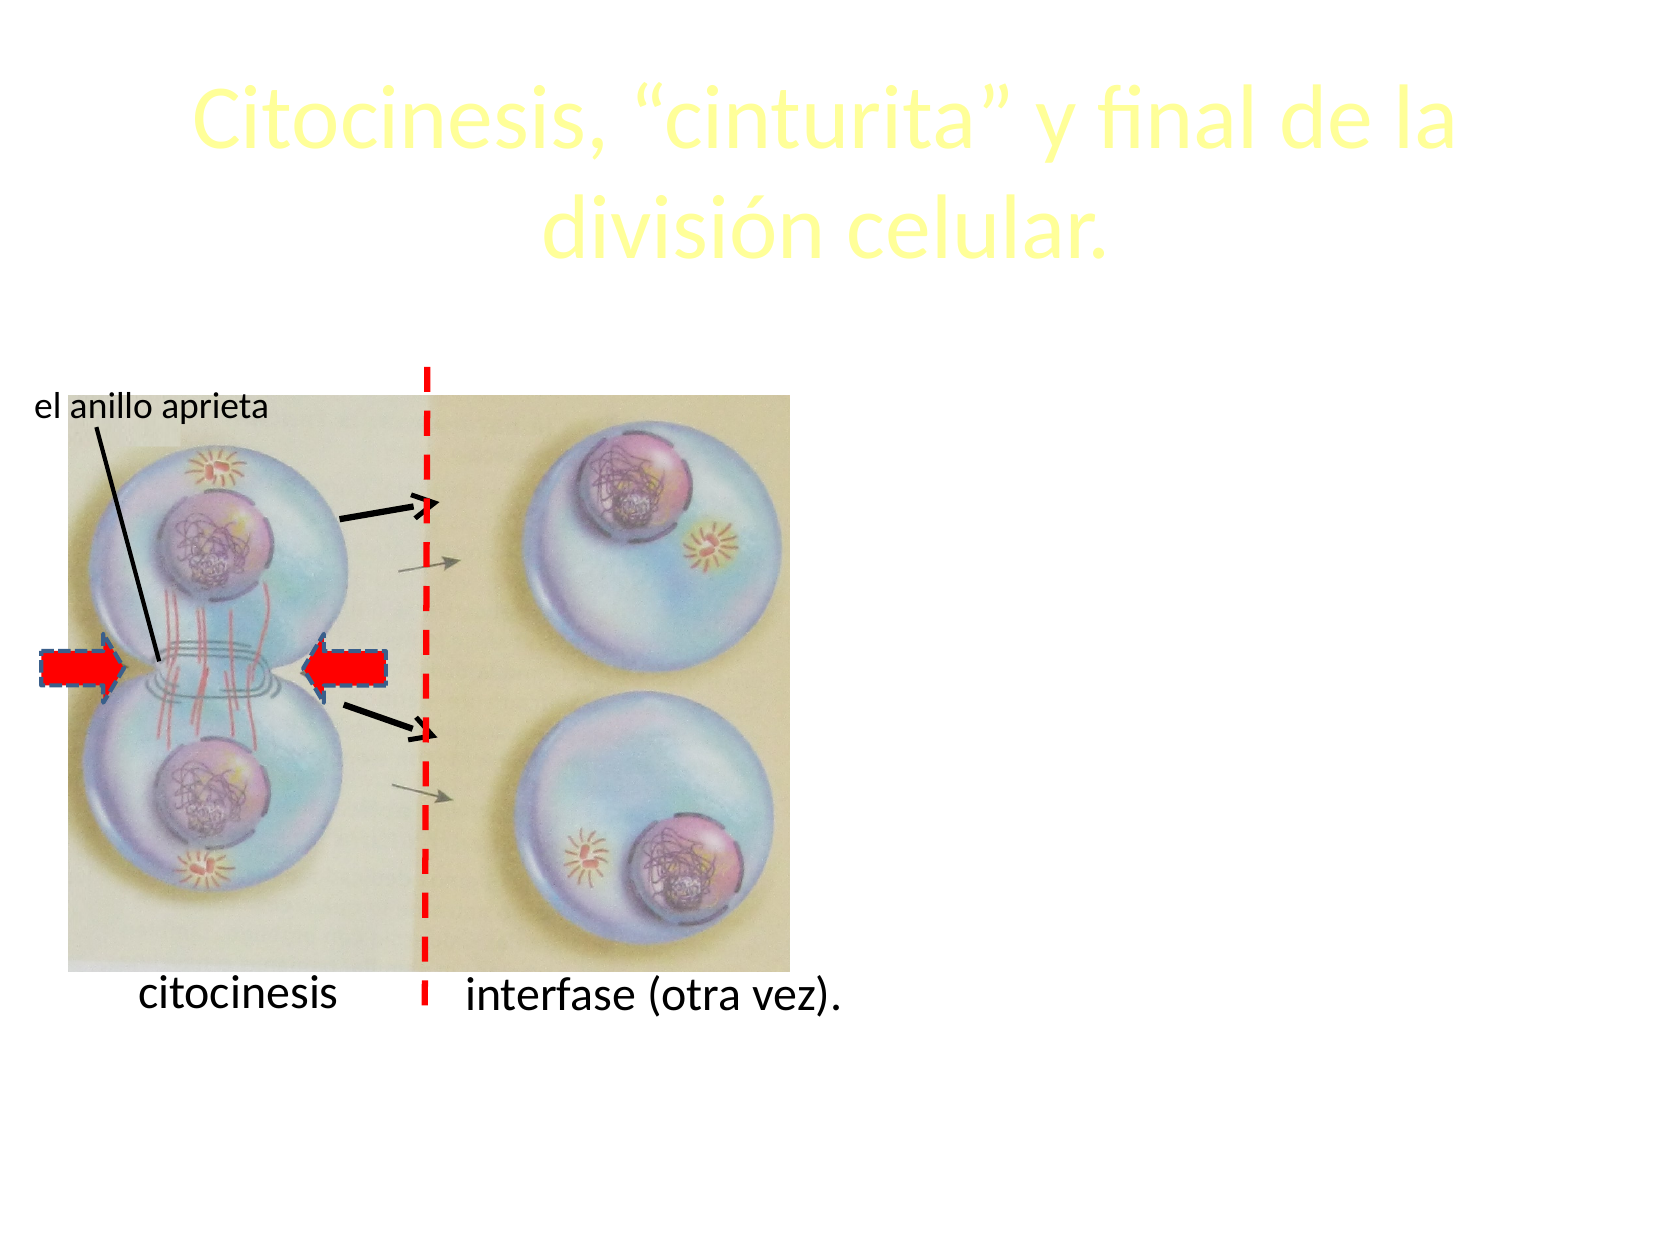

# Citocinesis, “cinturita” y final de la división celular.
el anillo aprieta
citocinesis
interfase (otra vez).